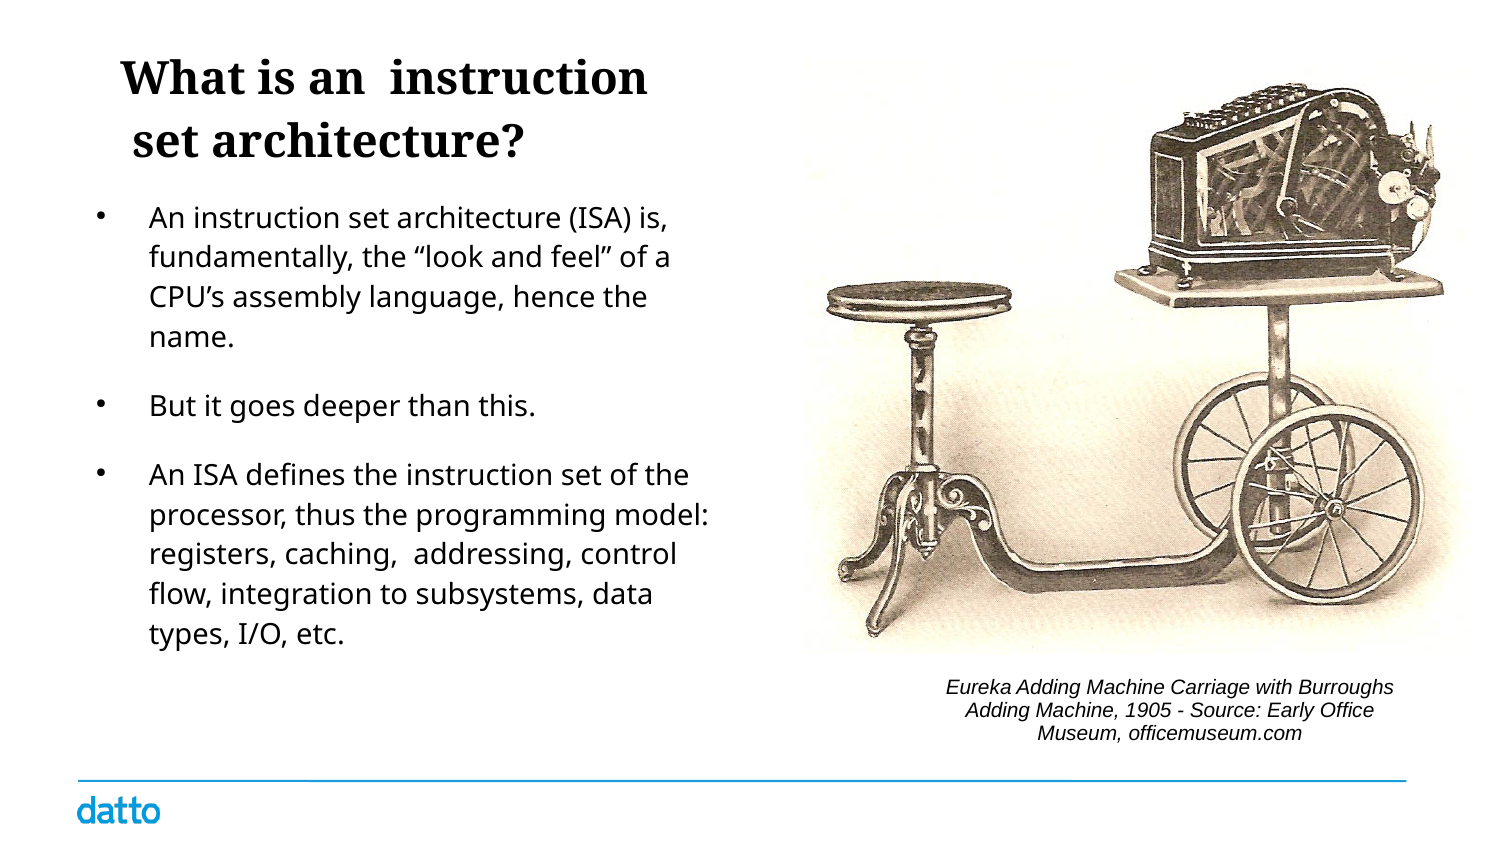

# What is an instruction set architecture?
An instruction set architecture (ISA) is, fundamentally, the “look and feel” of a CPU’s assembly language, hence the name.
But it goes deeper than this.
An ISA defines the instruction set of the processor, thus the programming model: registers, caching, addressing, control flow, integration to subsystems, data types, I/O, etc.
Eureka Adding Machine Carriage with Burroughs Adding Machine, 1905 - Source: Early Office Museum, officemuseum.com